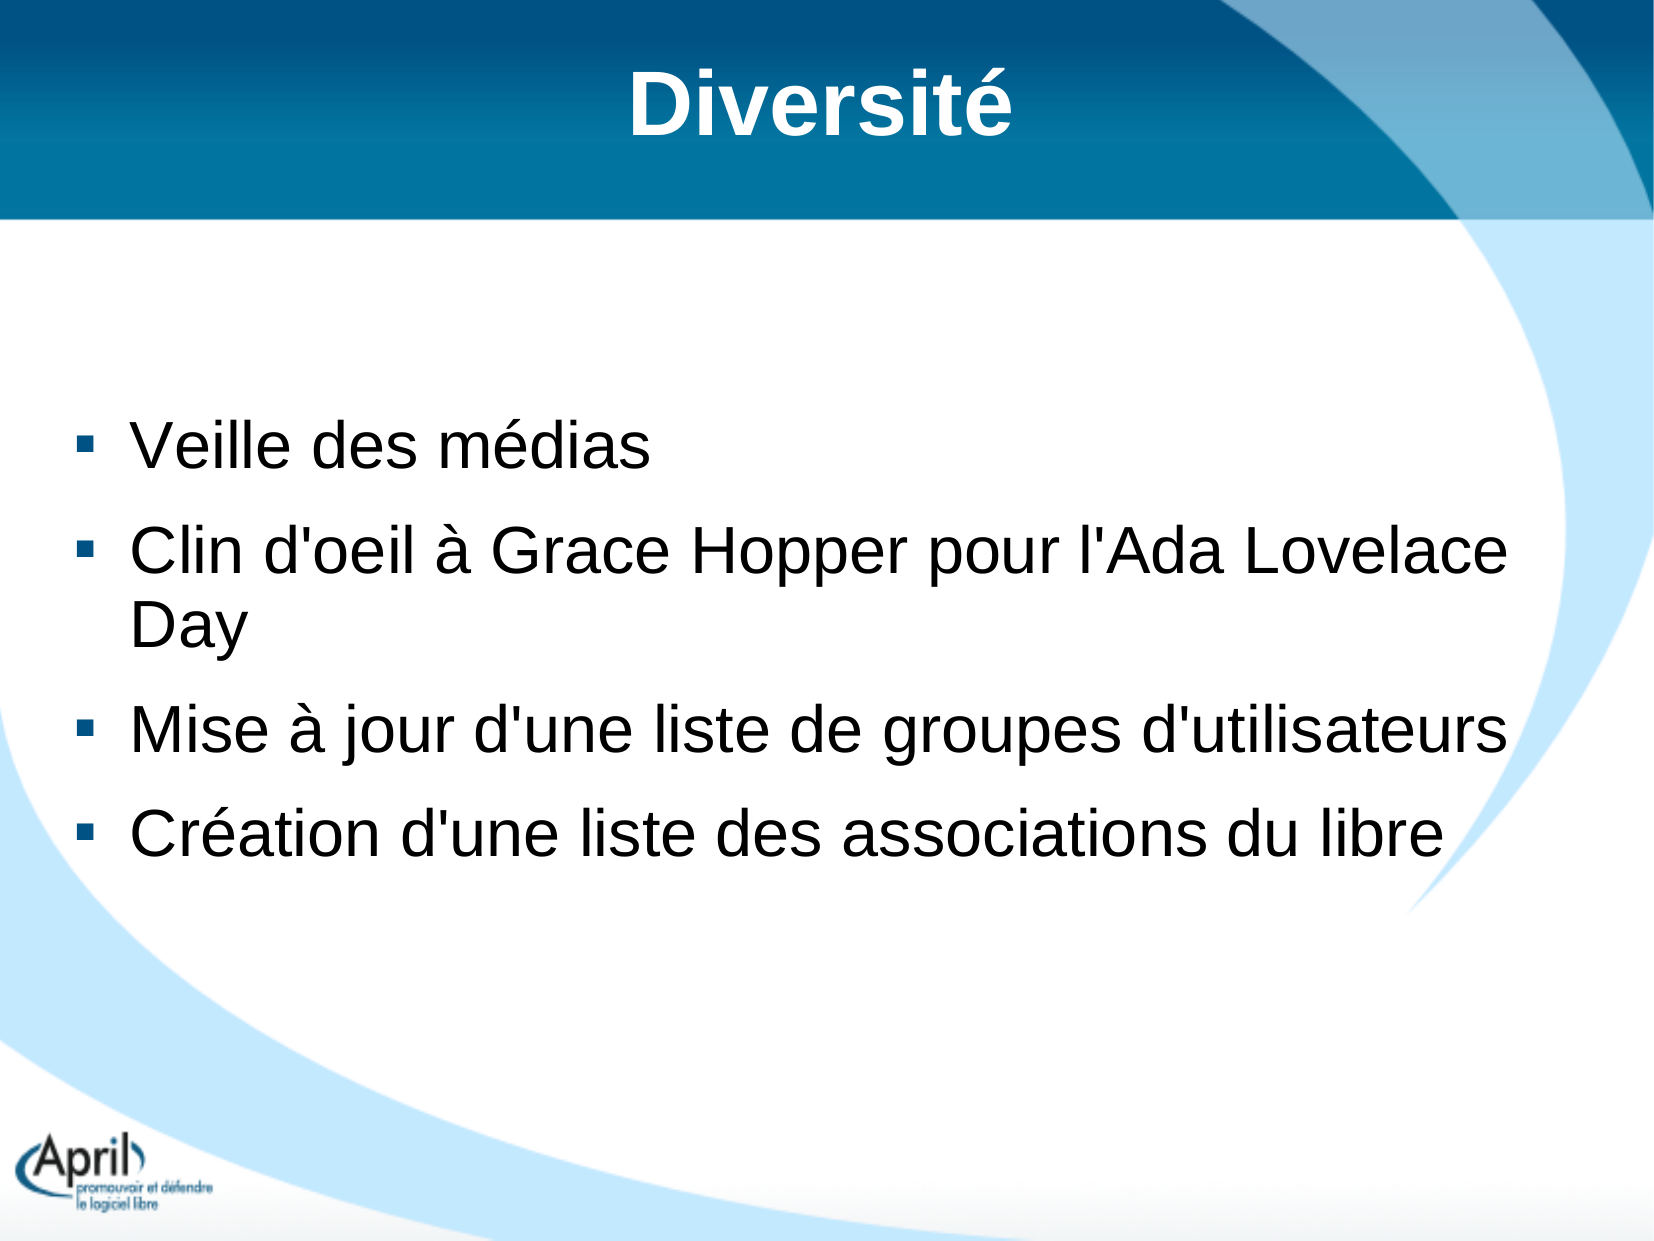

# Diversité
Veille des médias
Clin d'oeil à Grace Hopper pour l'Ada Lovelace Day
Mise à jour d'une liste de groupes d'utilisateurs
Création d'une liste des associations du libre